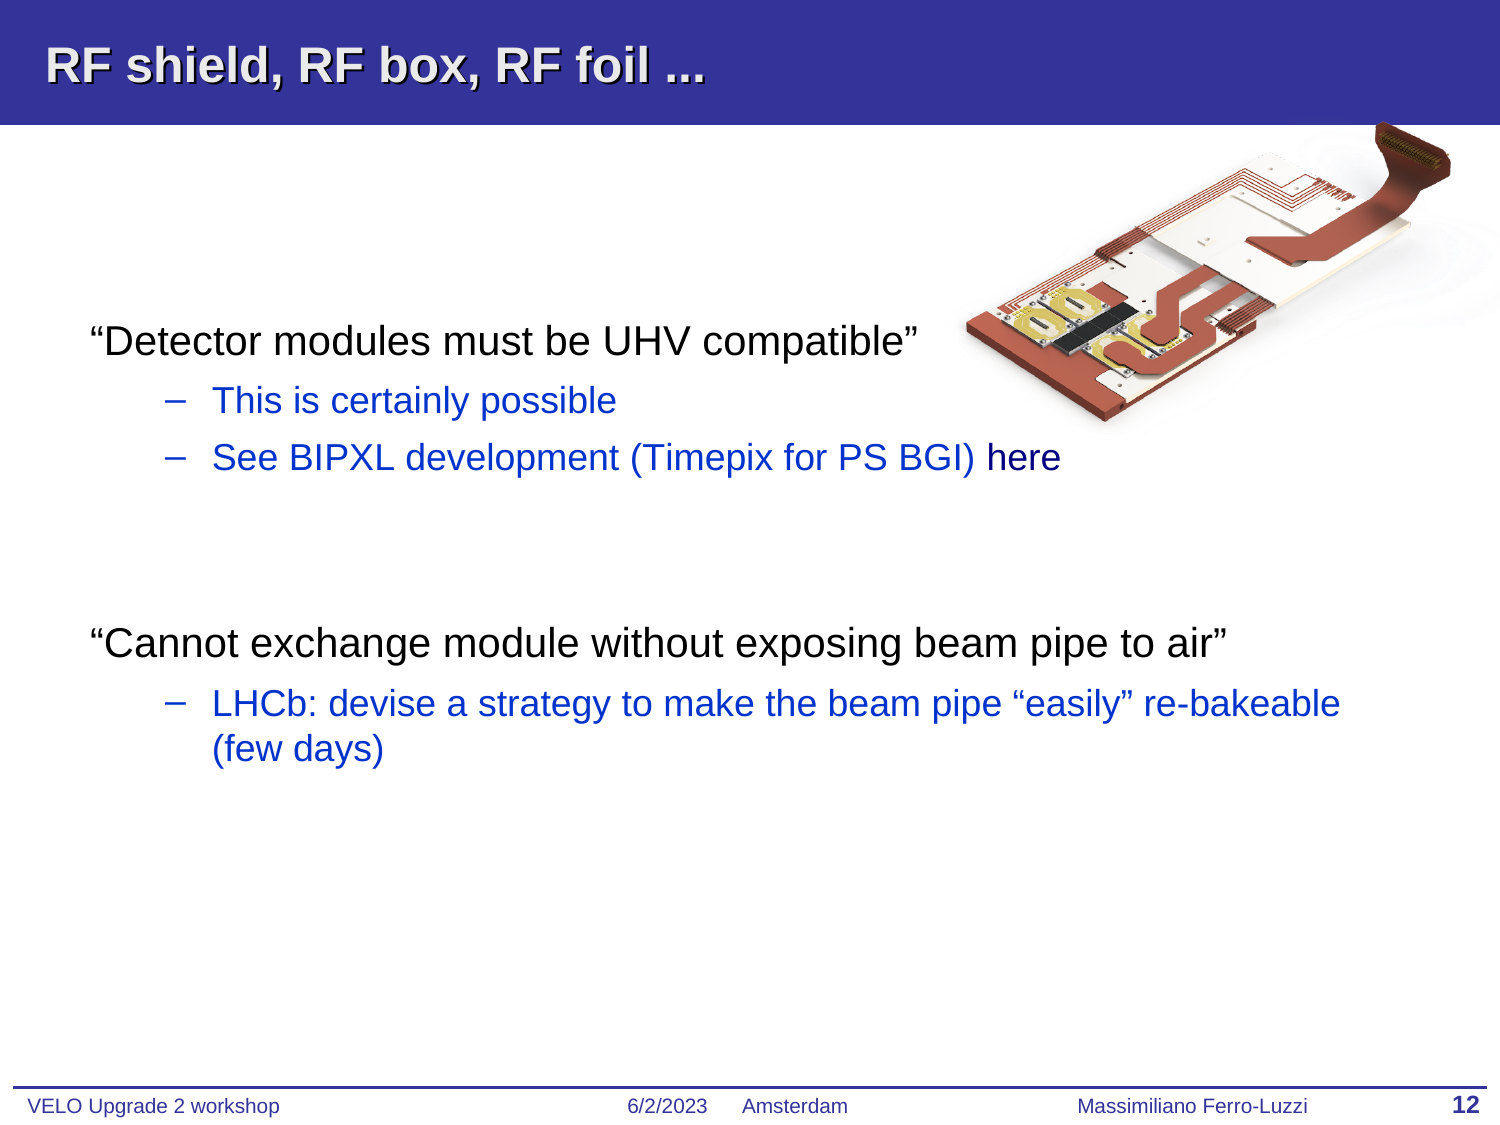

# RF shield, RF box, RF foil ...
“Detector modules must be UHV compatible”
This is certainly possible
See BIPXL development (Timepix for PS BGI) here
“Cannot exchange module without exposing beam pipe to air”
LHCb: devise a strategy to make the beam pipe “easily” re-bakeable (few days)